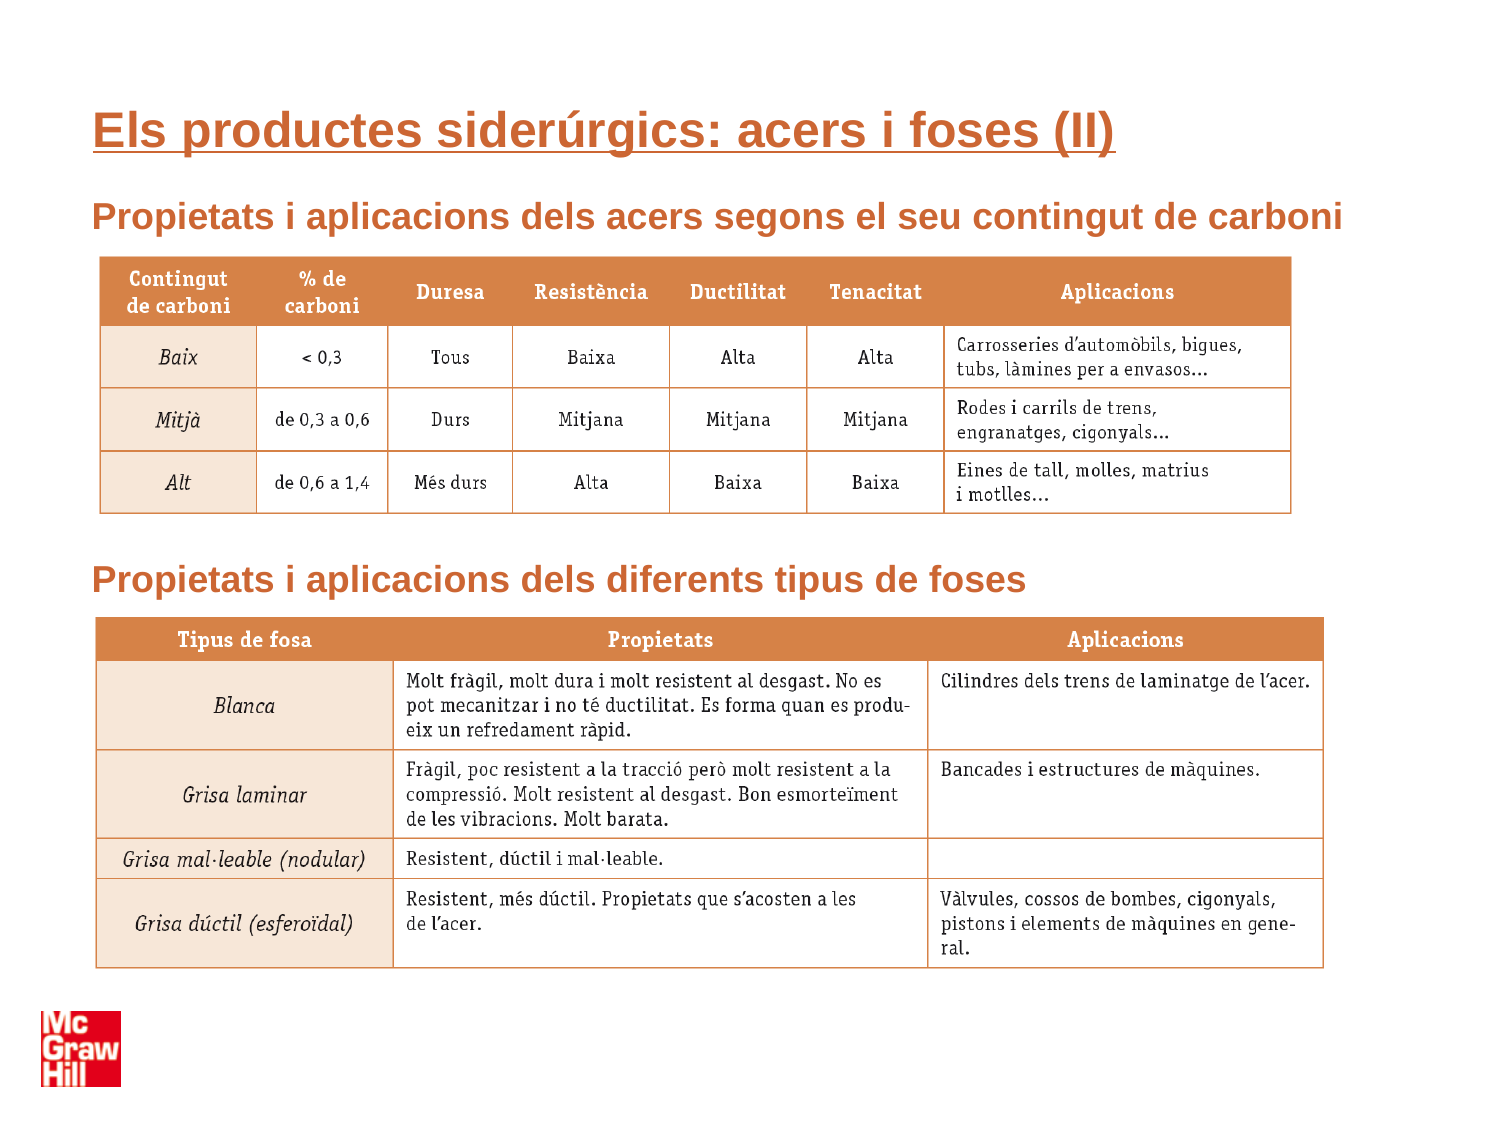

Els productes siderúrgics: acers i foses (II)
Propietats i aplicacions dels acers segons el seu contingut de carboni
Propietats i aplicacions dels diferents tipus de foses